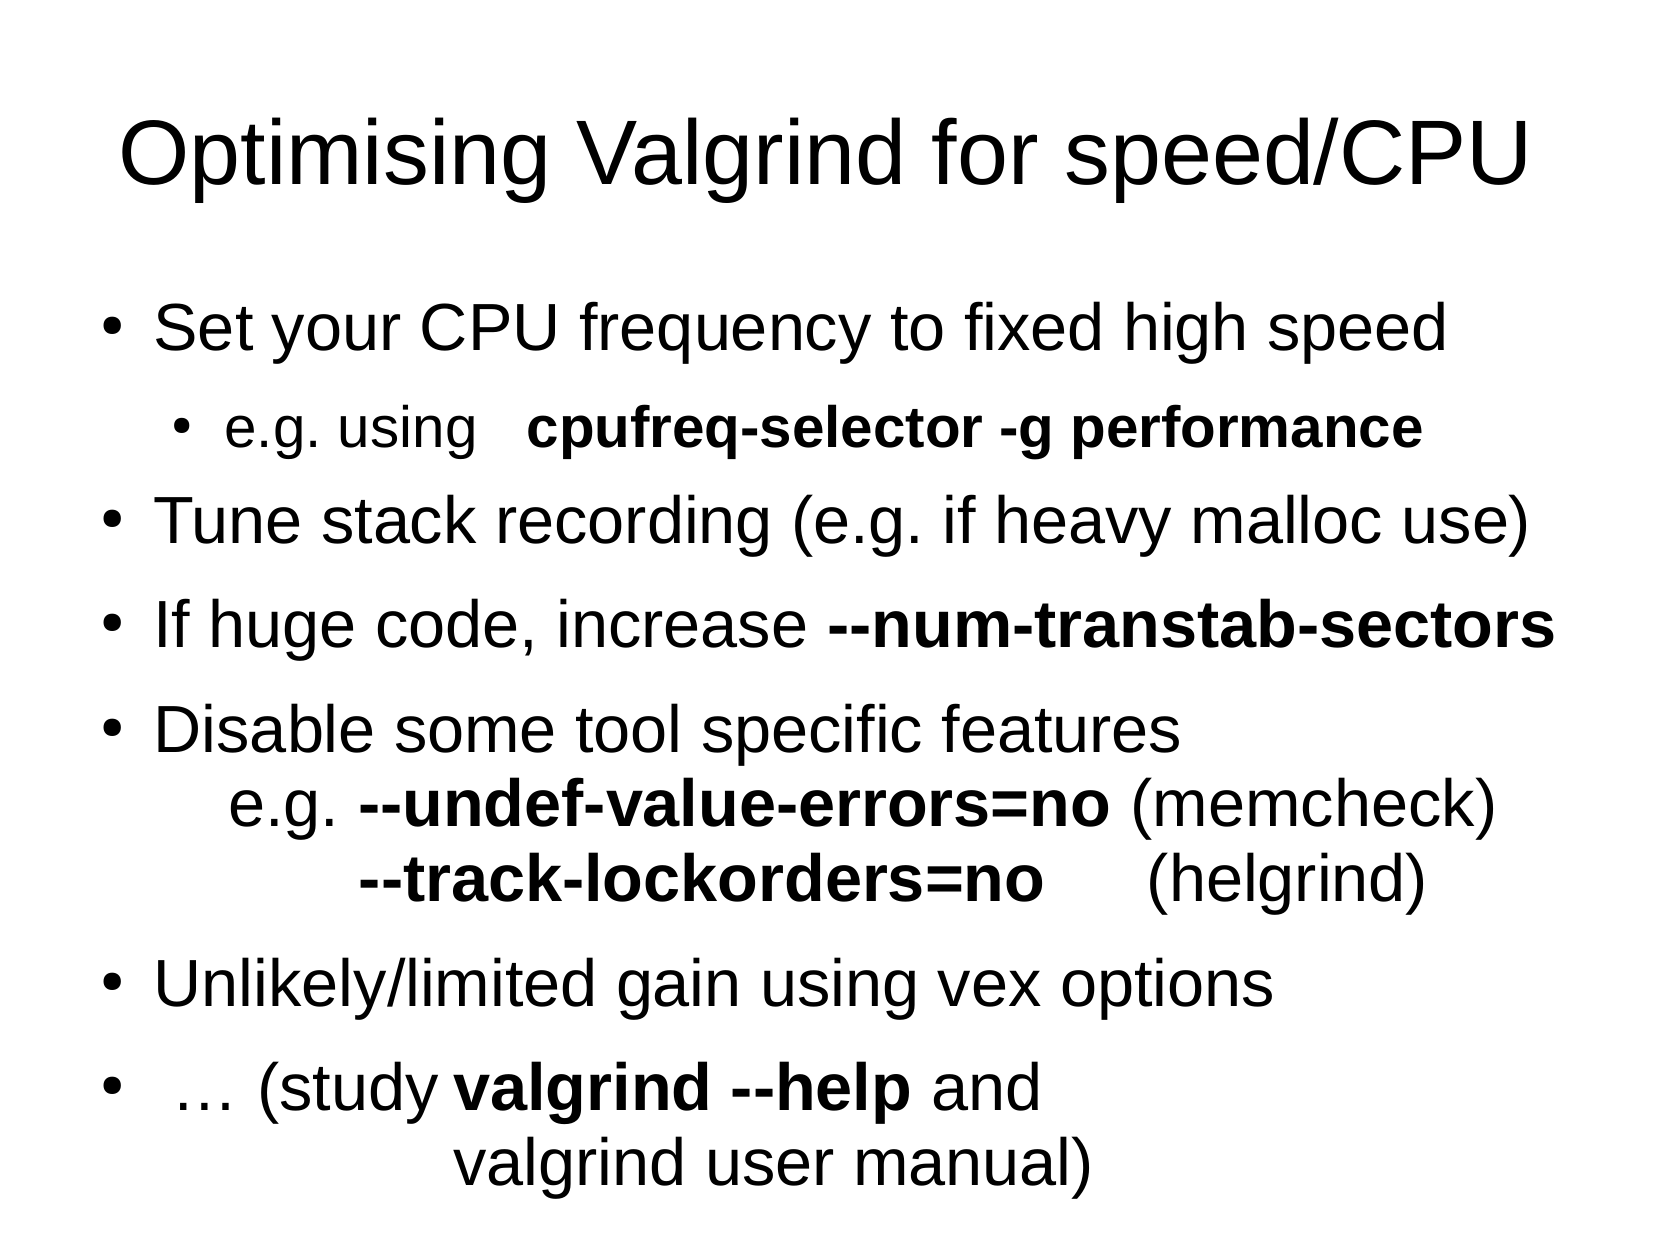

# Optimising Valgrind for speed/CPU
Set your CPU frequency to fixed high speed
e.g. using cpufreq-selector -g performance
Tune stack recording (e.g. if heavy malloc use)
If huge code, increase --num-transtab-sectors
Disable some tool specific features
	e.g. --undef-value-errors=no (memcheck)
		 --track-lockorders=no 	 (helgrind)
Unlikely/limited gain using vex options
 … (study	valgrind --help and
				valgrind user manual)